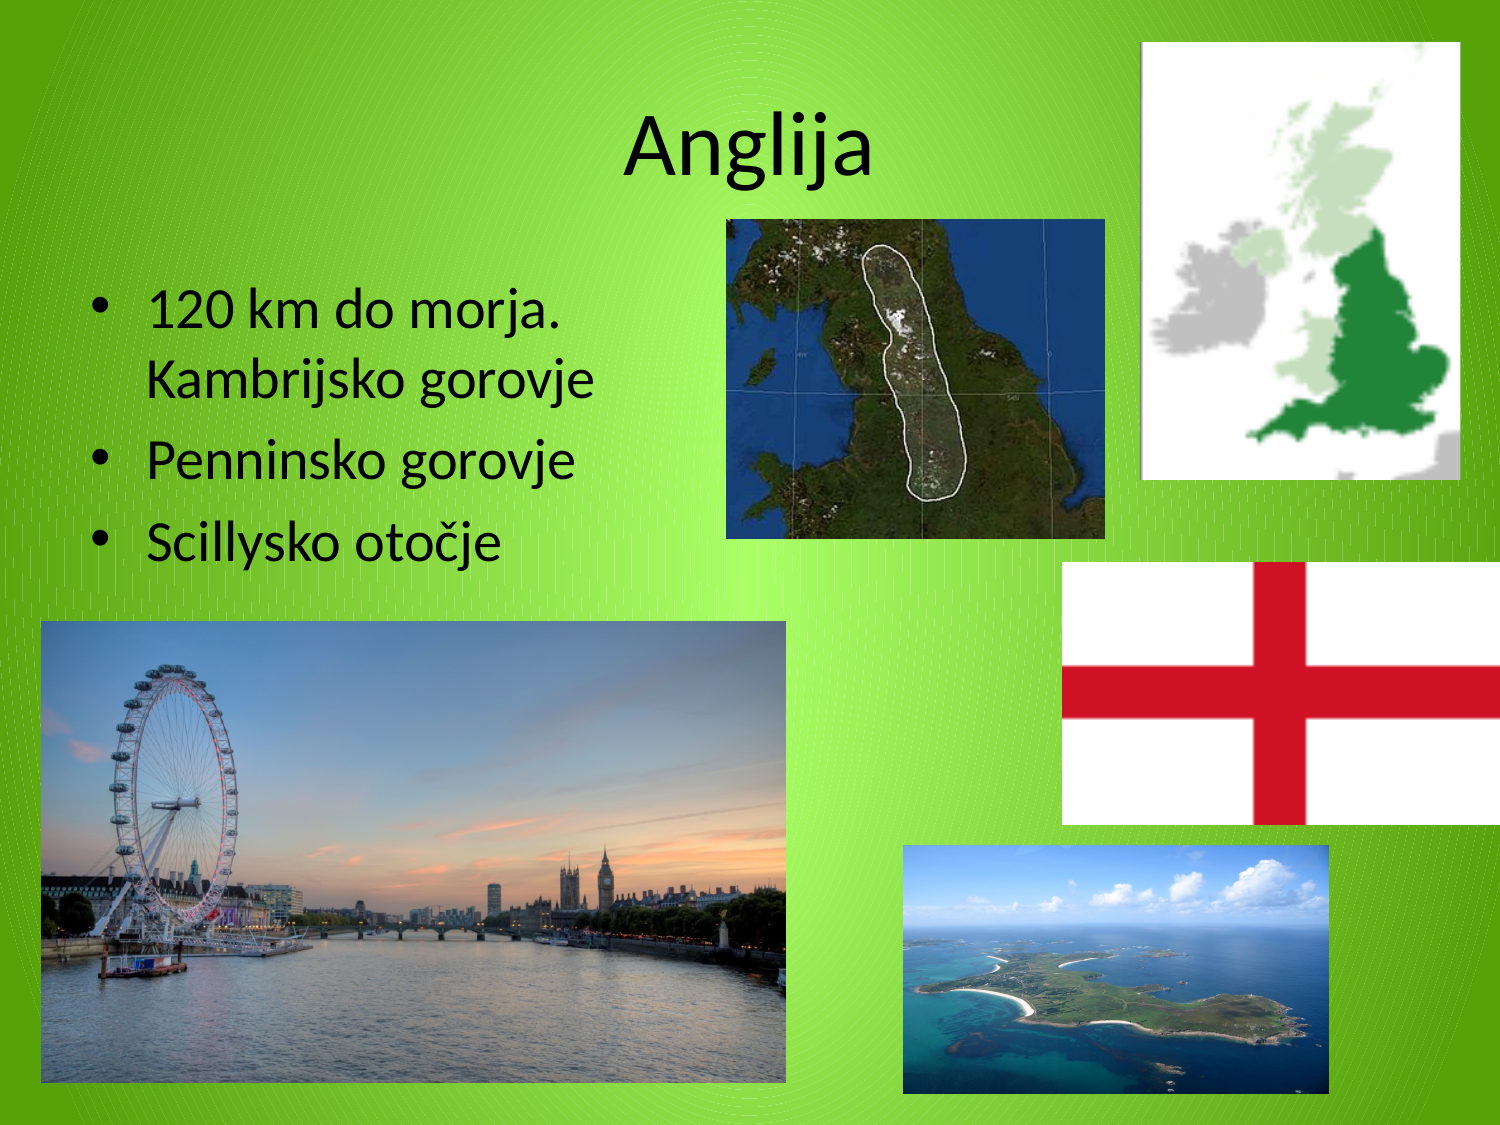

# Anglija
120 km do morja. Kambrijsko gorovje
Penninsko gorovje
Scillysko otočje